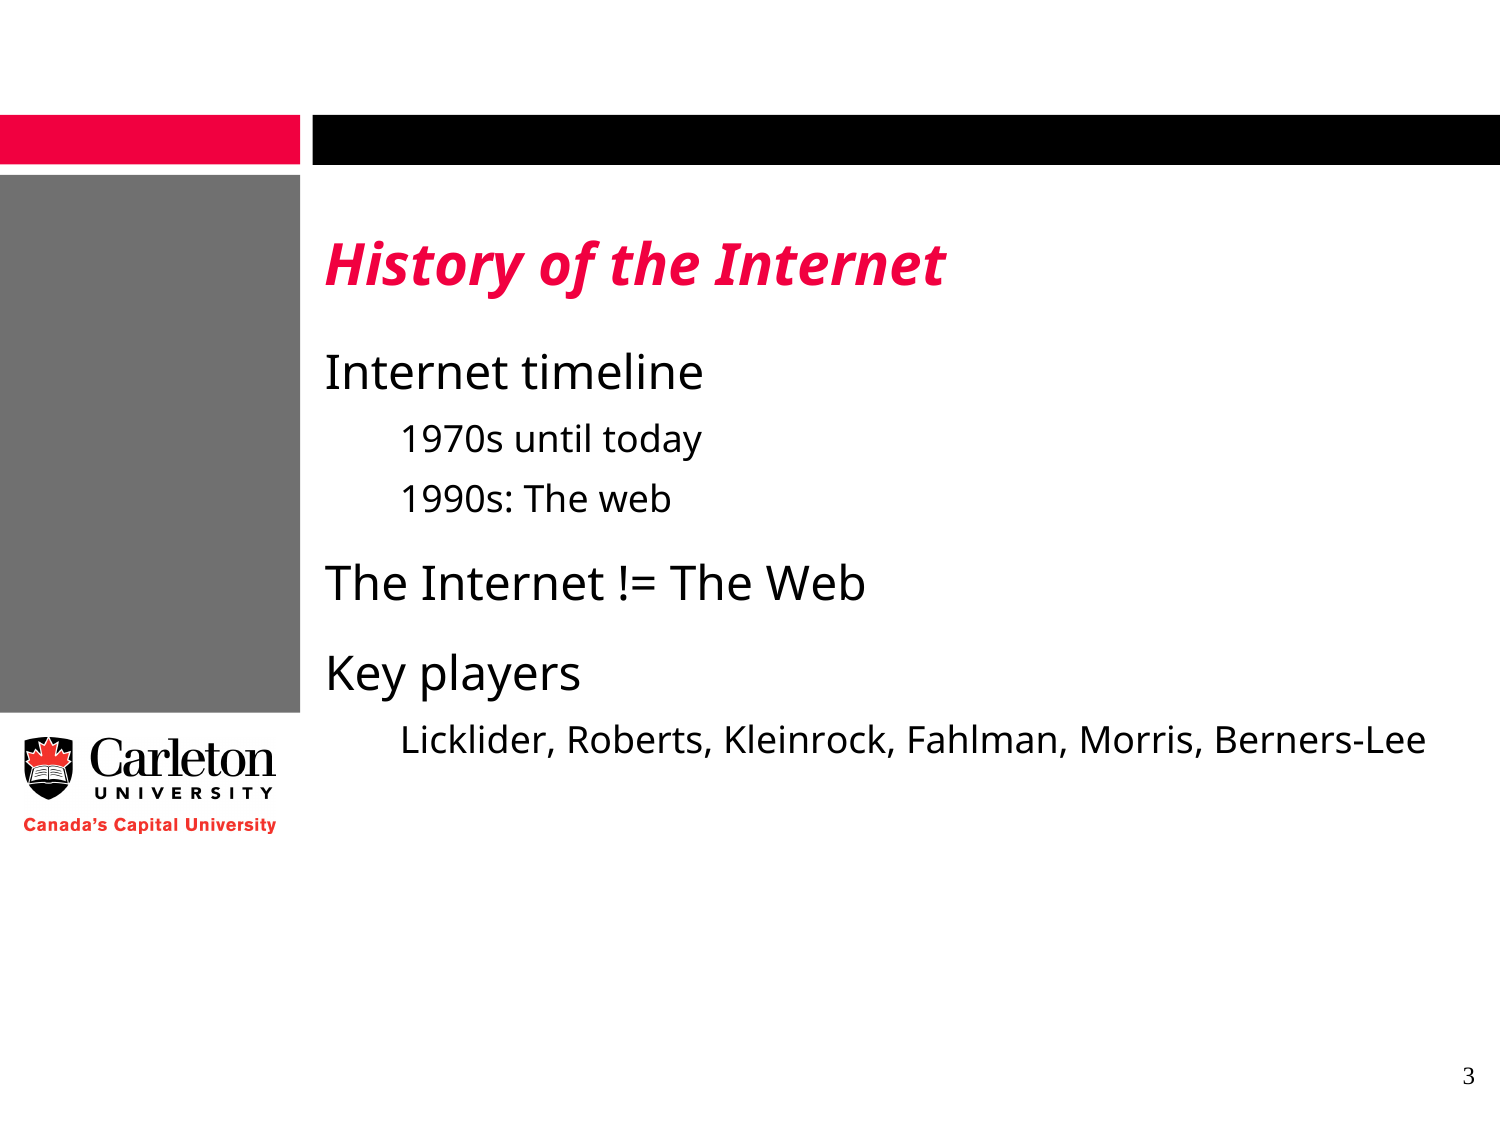

# History of the Internet
Internet timeline
1970s until today
1990s: The web
The Internet != The Web
Key players
Licklider, Roberts, Kleinrock, Fahlman, Morris, Berners-Lee
3